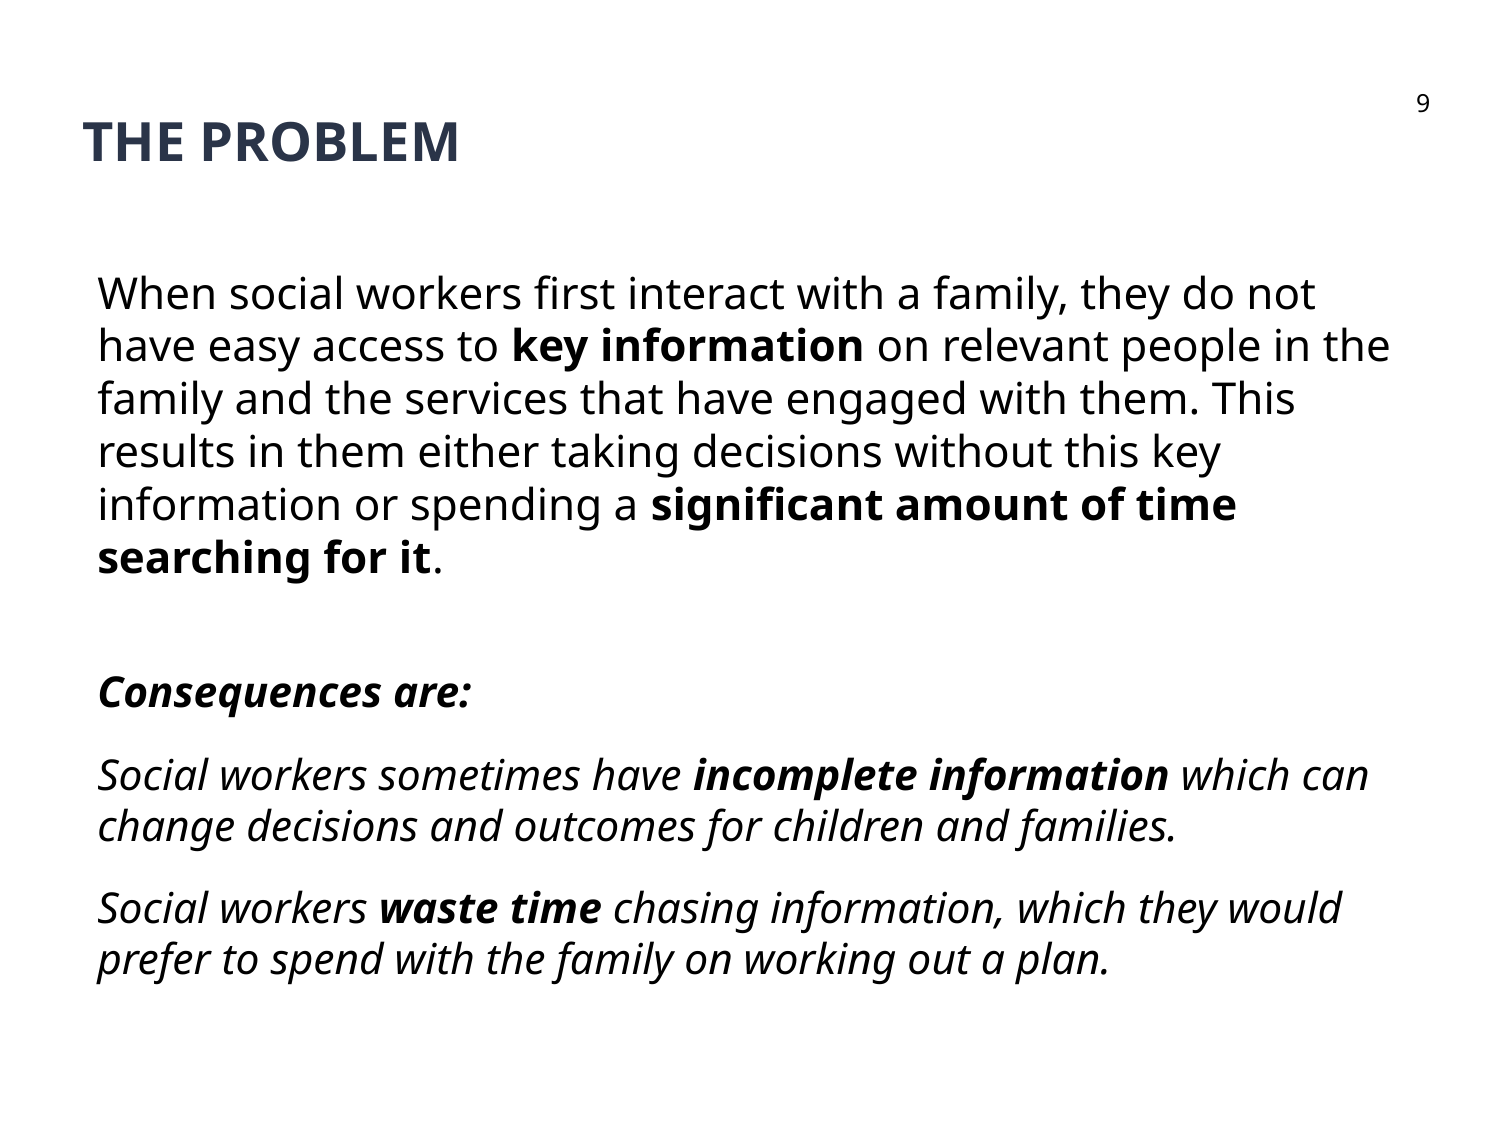

# THE PROBLEM
When social workers first interact with a family, they do not have easy access to key information on relevant people in the family and the services that have engaged with them. This results in them either taking decisions without this key information or spending a significant amount of time searching for it.
Consequences are:
Social workers sometimes have incomplete information which can change decisions and outcomes for children and families.
Social workers waste time chasing information, which they would prefer to spend with the family on working out a plan.